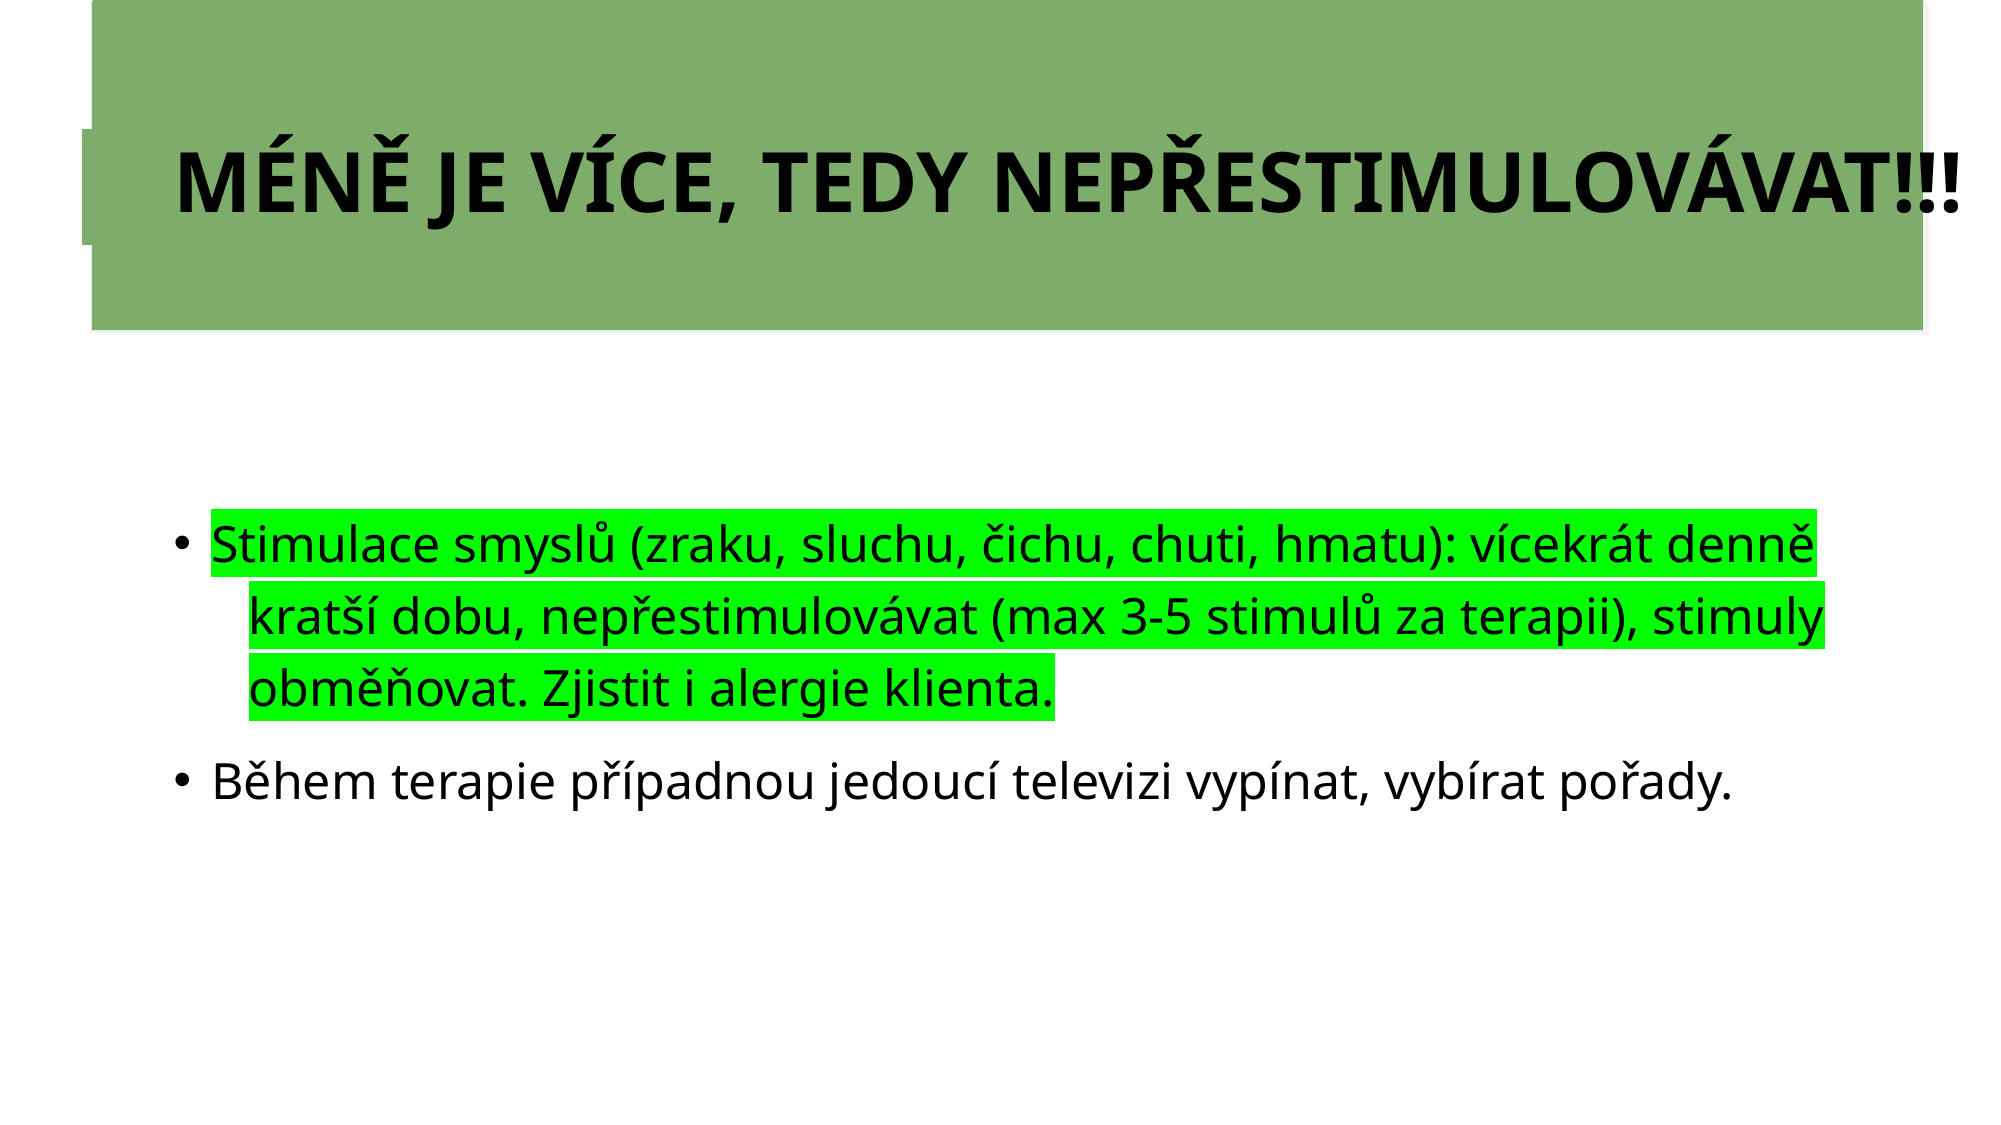

# MÉNĚ JE VÍCE, TEDY NEPŘESTIMULOVÁVAT!!!
Stimulace smyslů (zraku, sluchu, čichu, chuti, hmatu): vícekrát denně kratší dobu, nepřestimulovávat (max 3-5 stimulů za terapii), stimuly obměňovat. Zjistit i alergie klienta.
Během terapie případnou jedoucí televizi vypínat, vybírat pořady.